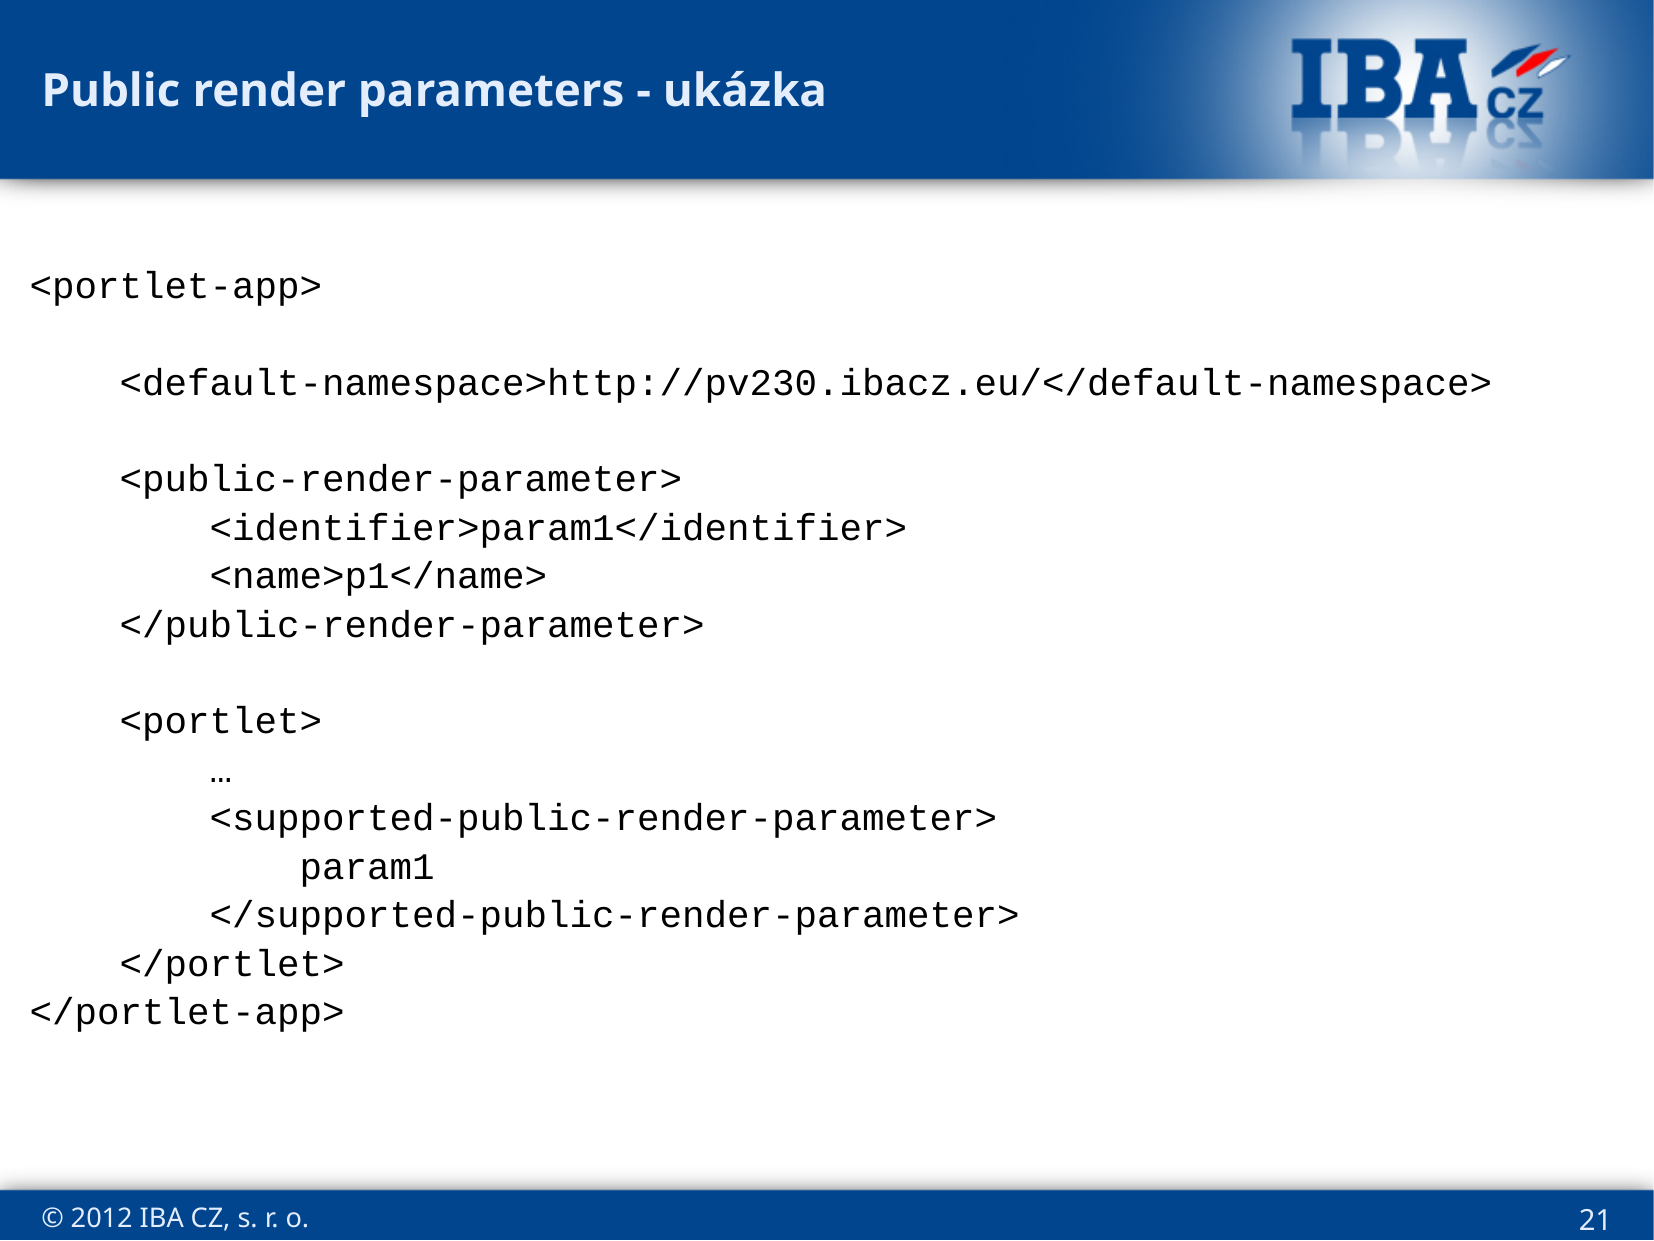

# Public render parameters - ukázka
<portlet-app>
 <default-namespace>http://pv230.ibacz.eu/</default-namespace>
 <public-render-parameter>
 <identifier>param1</identifier>
 <name>p1</name>
 </public-render-parameter>
 <portlet>
 …
 <supported-public-render-parameter>
 param1
 </supported-public-render-parameter>
 </portlet>
</portlet-app>
21